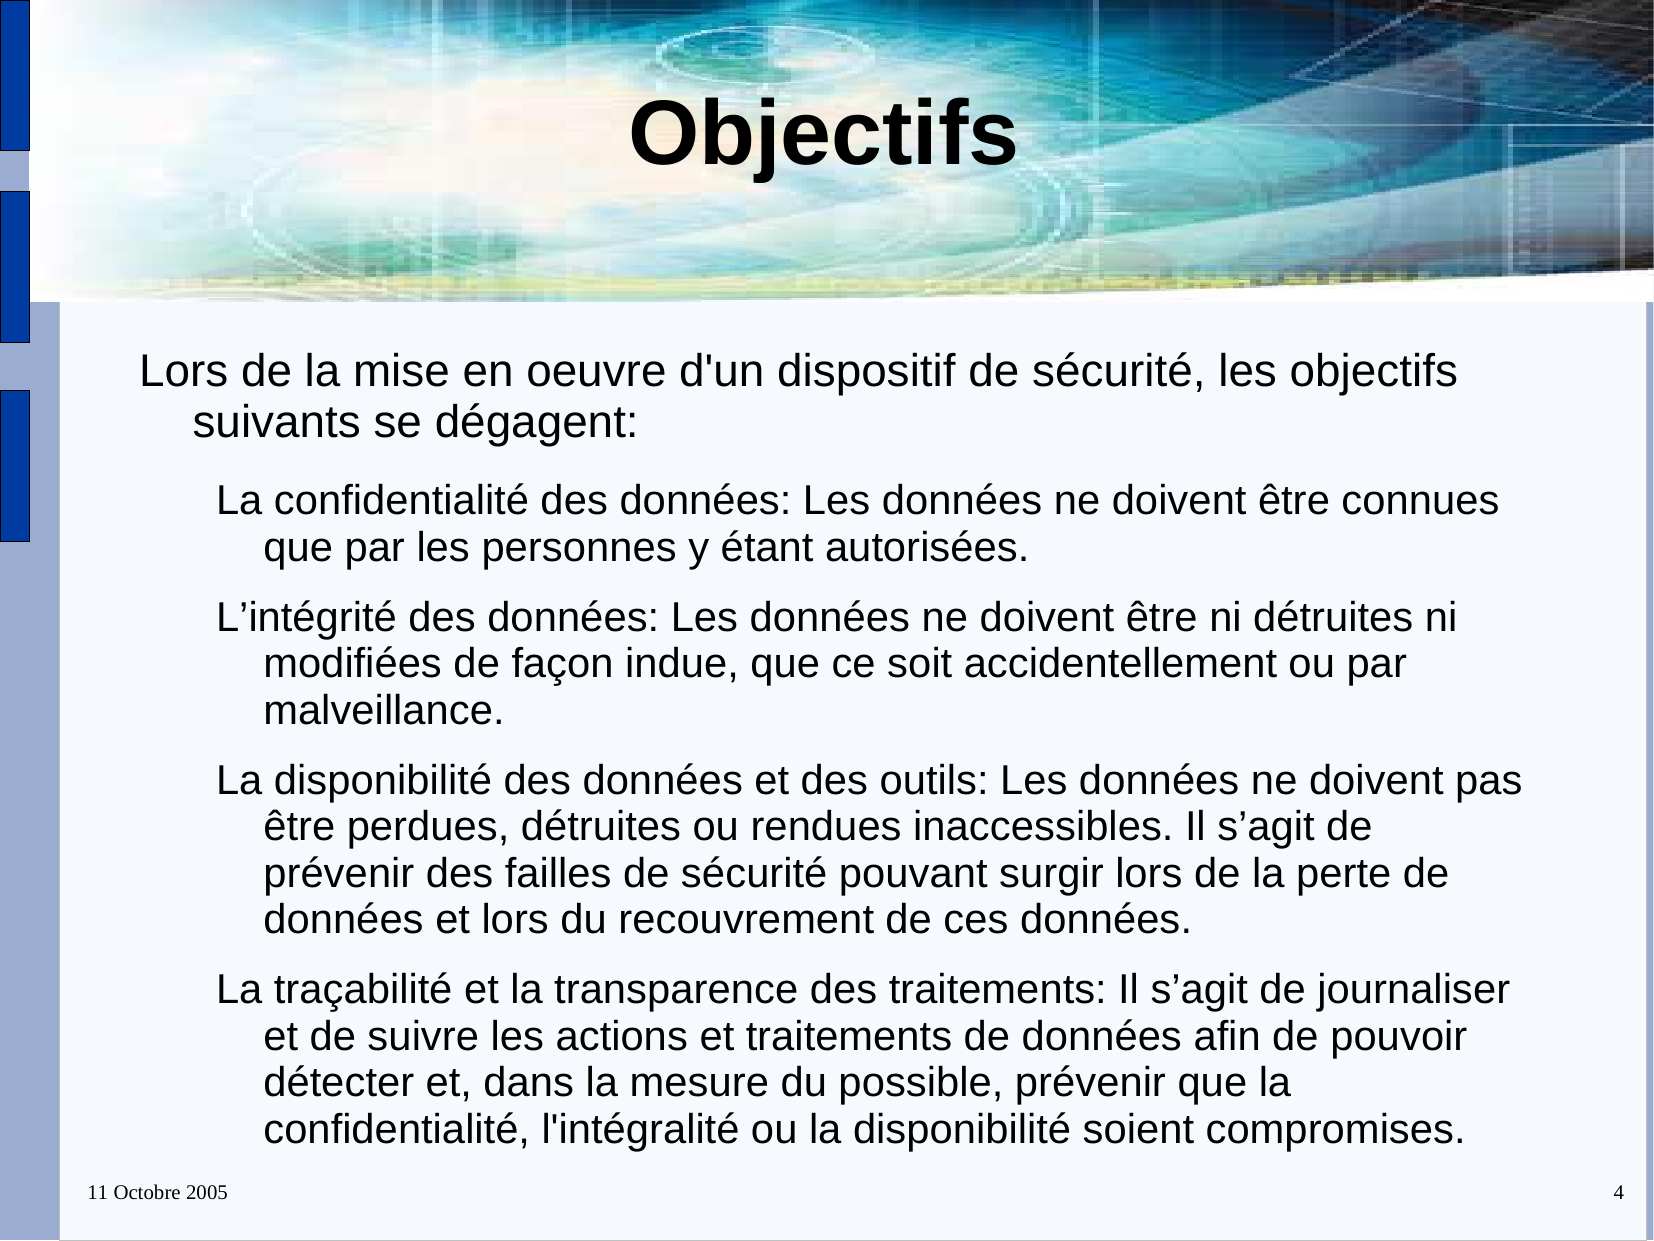

# Objectifs
Lors de la mise en oeuvre d'un dispositif de sécurité, les objectifs suivants se dégagent:
La confidentialité des données: Les données ne doivent être connues que par les personnes y étant autorisées.
L’intégrité des données: Les données ne doivent être ni détruites ni modifiées de façon indue, que ce soit accidentellement ou par malveillance.
La disponibilité des données et des outils: Les données ne doivent pas être perdues, détruites ou rendues inaccessibles. Il s’agit de prévenir des failles de sécurité pouvant surgir lors de la perte de données et lors du recouvrement de ces données.
La traçabilité et la transparence des traitements: Il s’agit de journaliser et de suivre les actions et traitements de données afin de pouvoir détecter et, dans la mesure du possible, prévenir que la confidentialité, l'intégralité ou la disponibilité soient compromises.